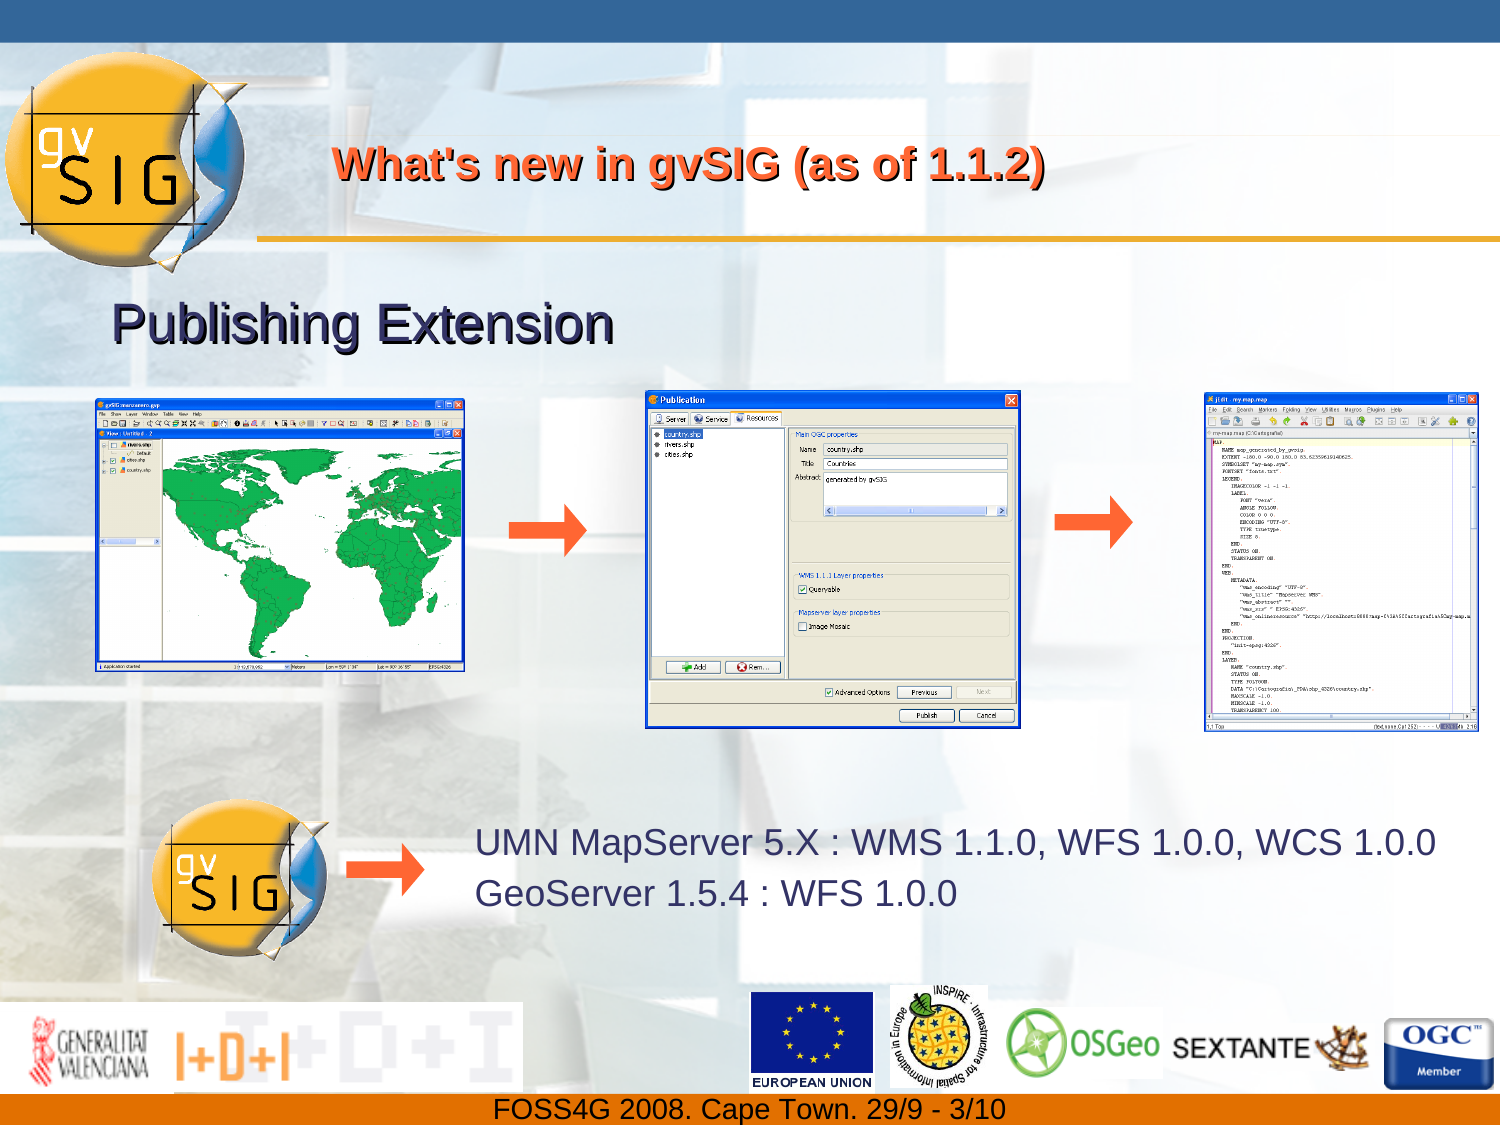

#
What's new in gvSIG (as of 1.1.2)
Publishing Extension
UMN MapServer 5.X : WMS 1.1.0, WFS 1.0.0, WCS 1.0.0
GeoServer 1.5.4 : WFS 1.0.0